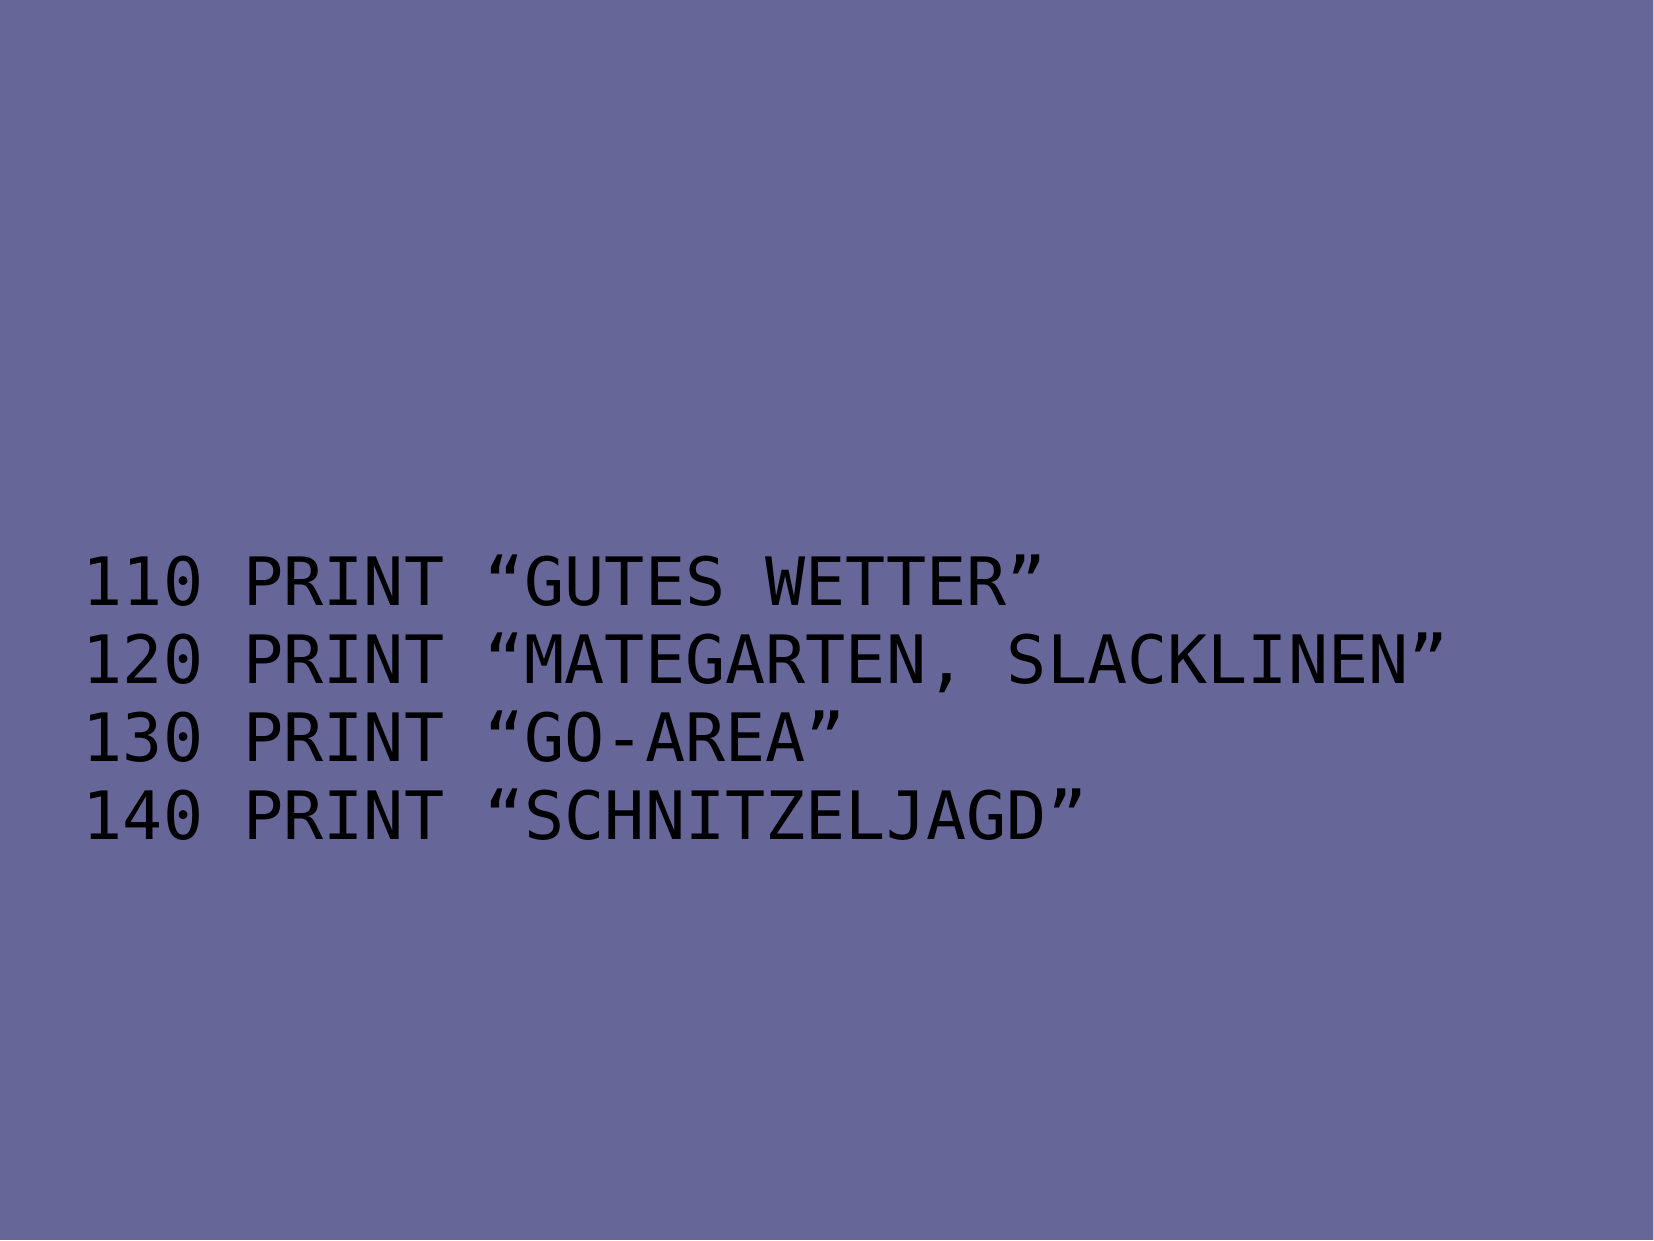

#
110 PRINT “GUTES WETTER”
120 PRINT “MATEGARTEN, SLACKLINEN”
130 PRINT “GO-AREA”
140 PRINT “SCHNITZELJAGD”